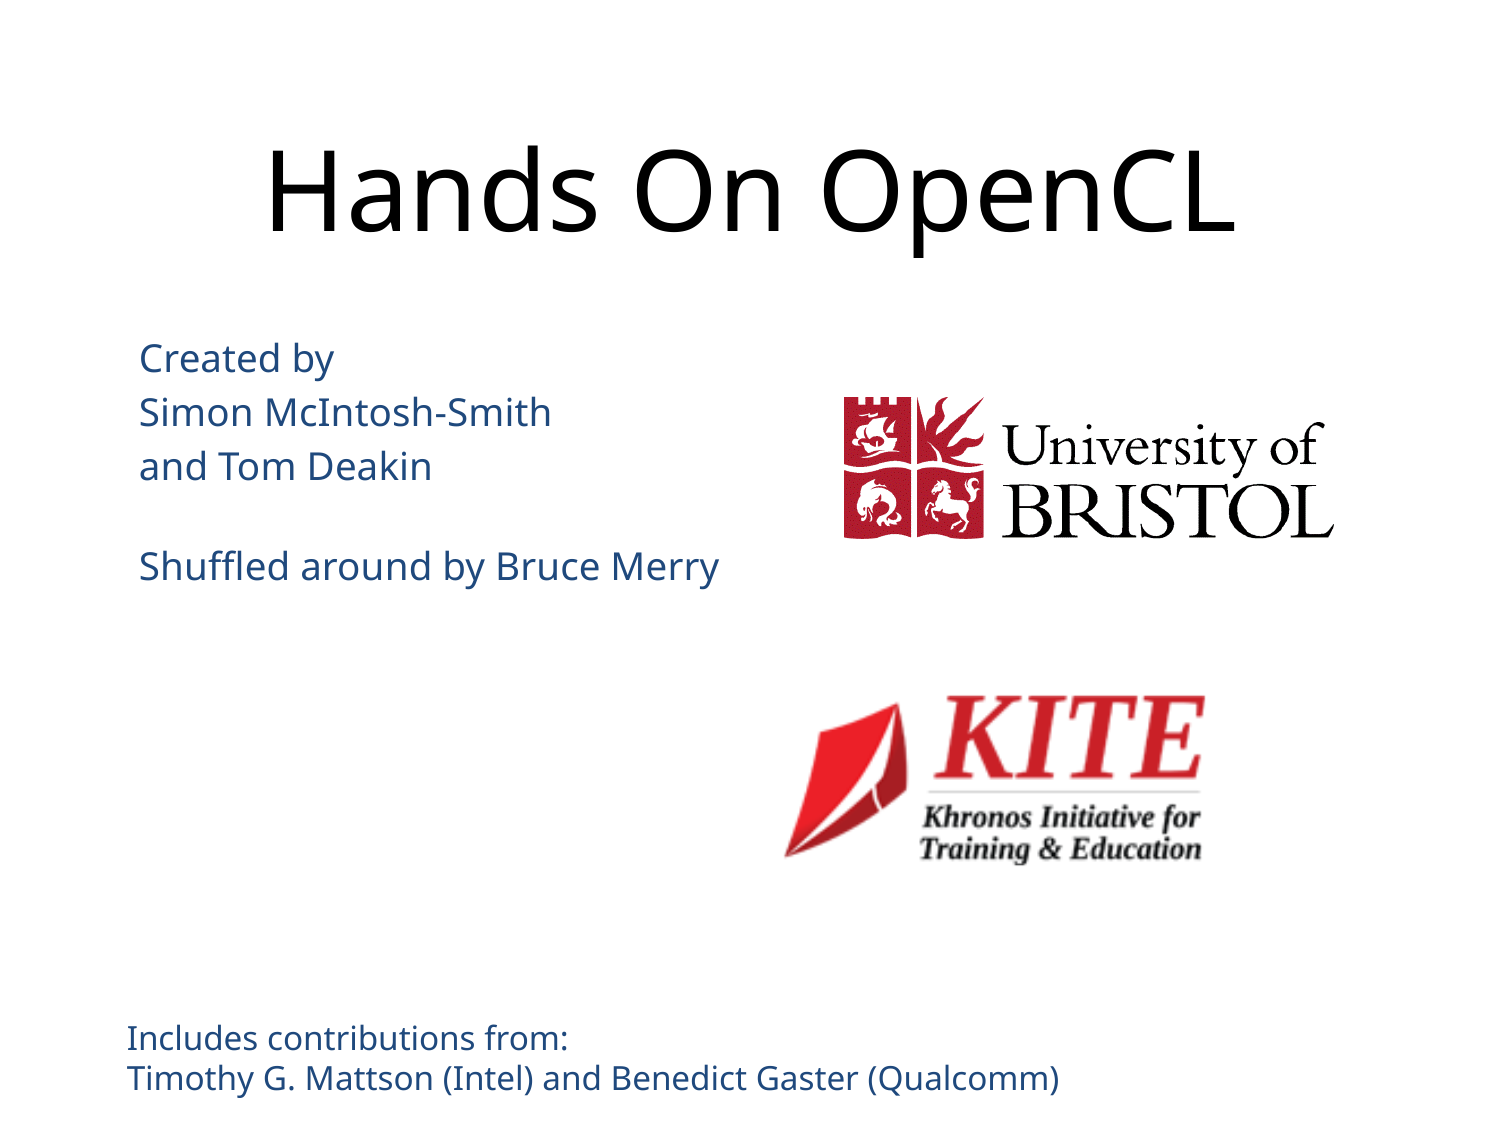

# Hands On OpenCL
Created by
Simon McIntosh-Smith
and Tom Deakin
Shuffled around by Bruce Merry
Includes contributions from:
Timothy G. Mattson (Intel) and Benedict Gaster (Qualcomm)